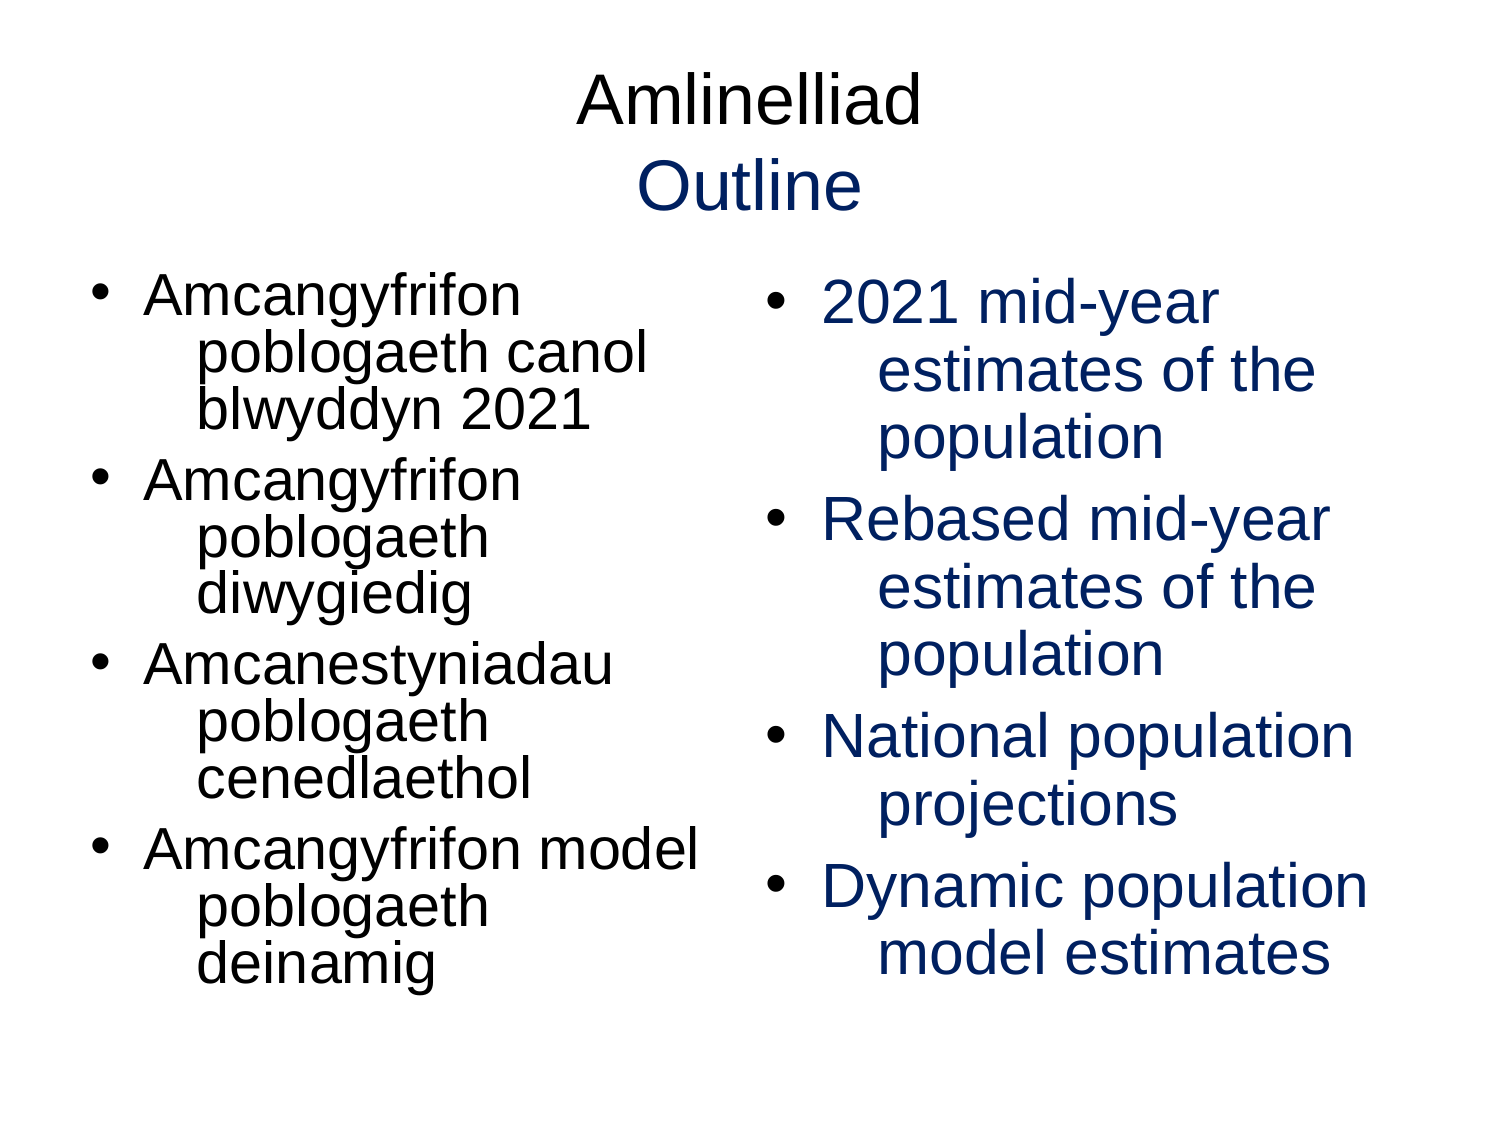

Amlinelliad
Outline
# Amcangyfrifon poblogaeth canol blwyddyn 2021
Amcangyfrifon poblogaeth diwygiedig
Amcanestyniadau poblogaeth cenedlaethol
Amcangyfrifon model poblogaeth deinamig
2021 mid-year estimates of the population
Rebased mid-year estimates of the population
National population projections
Dynamic population model estimates